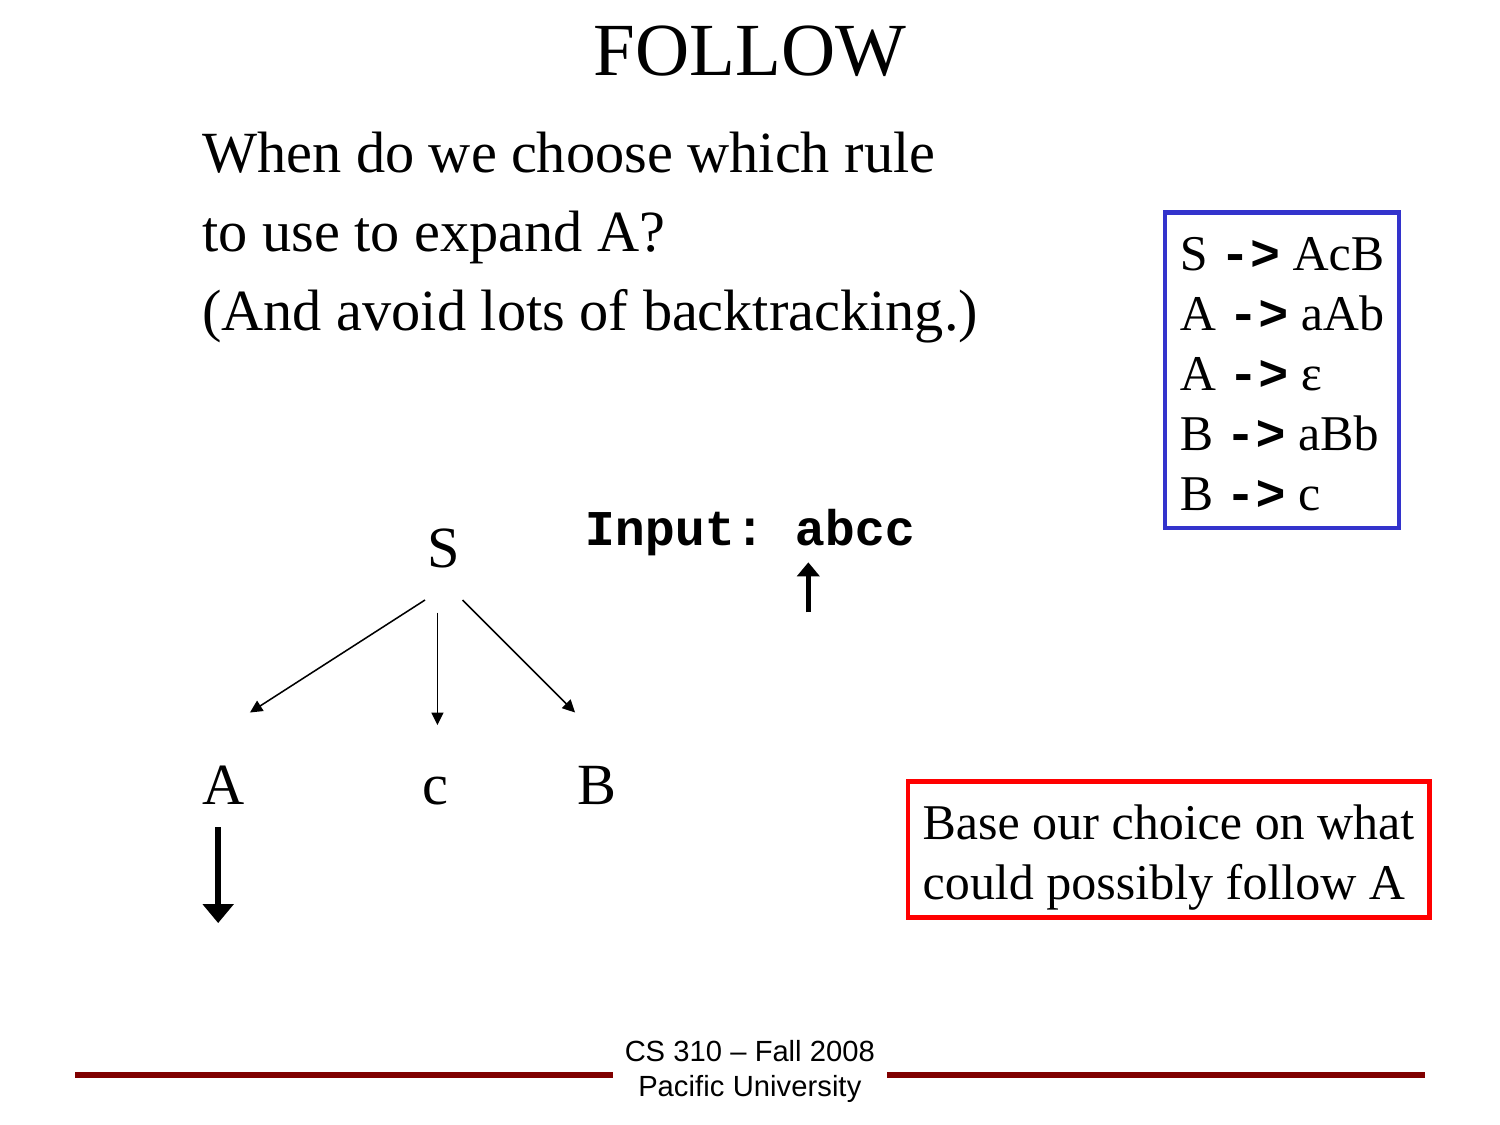

# FOLLOW
When do we choose which rule
to use to expand A?
(And avoid lots of backtracking.)
			S
A 	 c 	B
S -> AcB
A -> aAb
A -> ε
B -> aBb
B -> c
Input: abcc
Base our choice on what
could possibly follow A